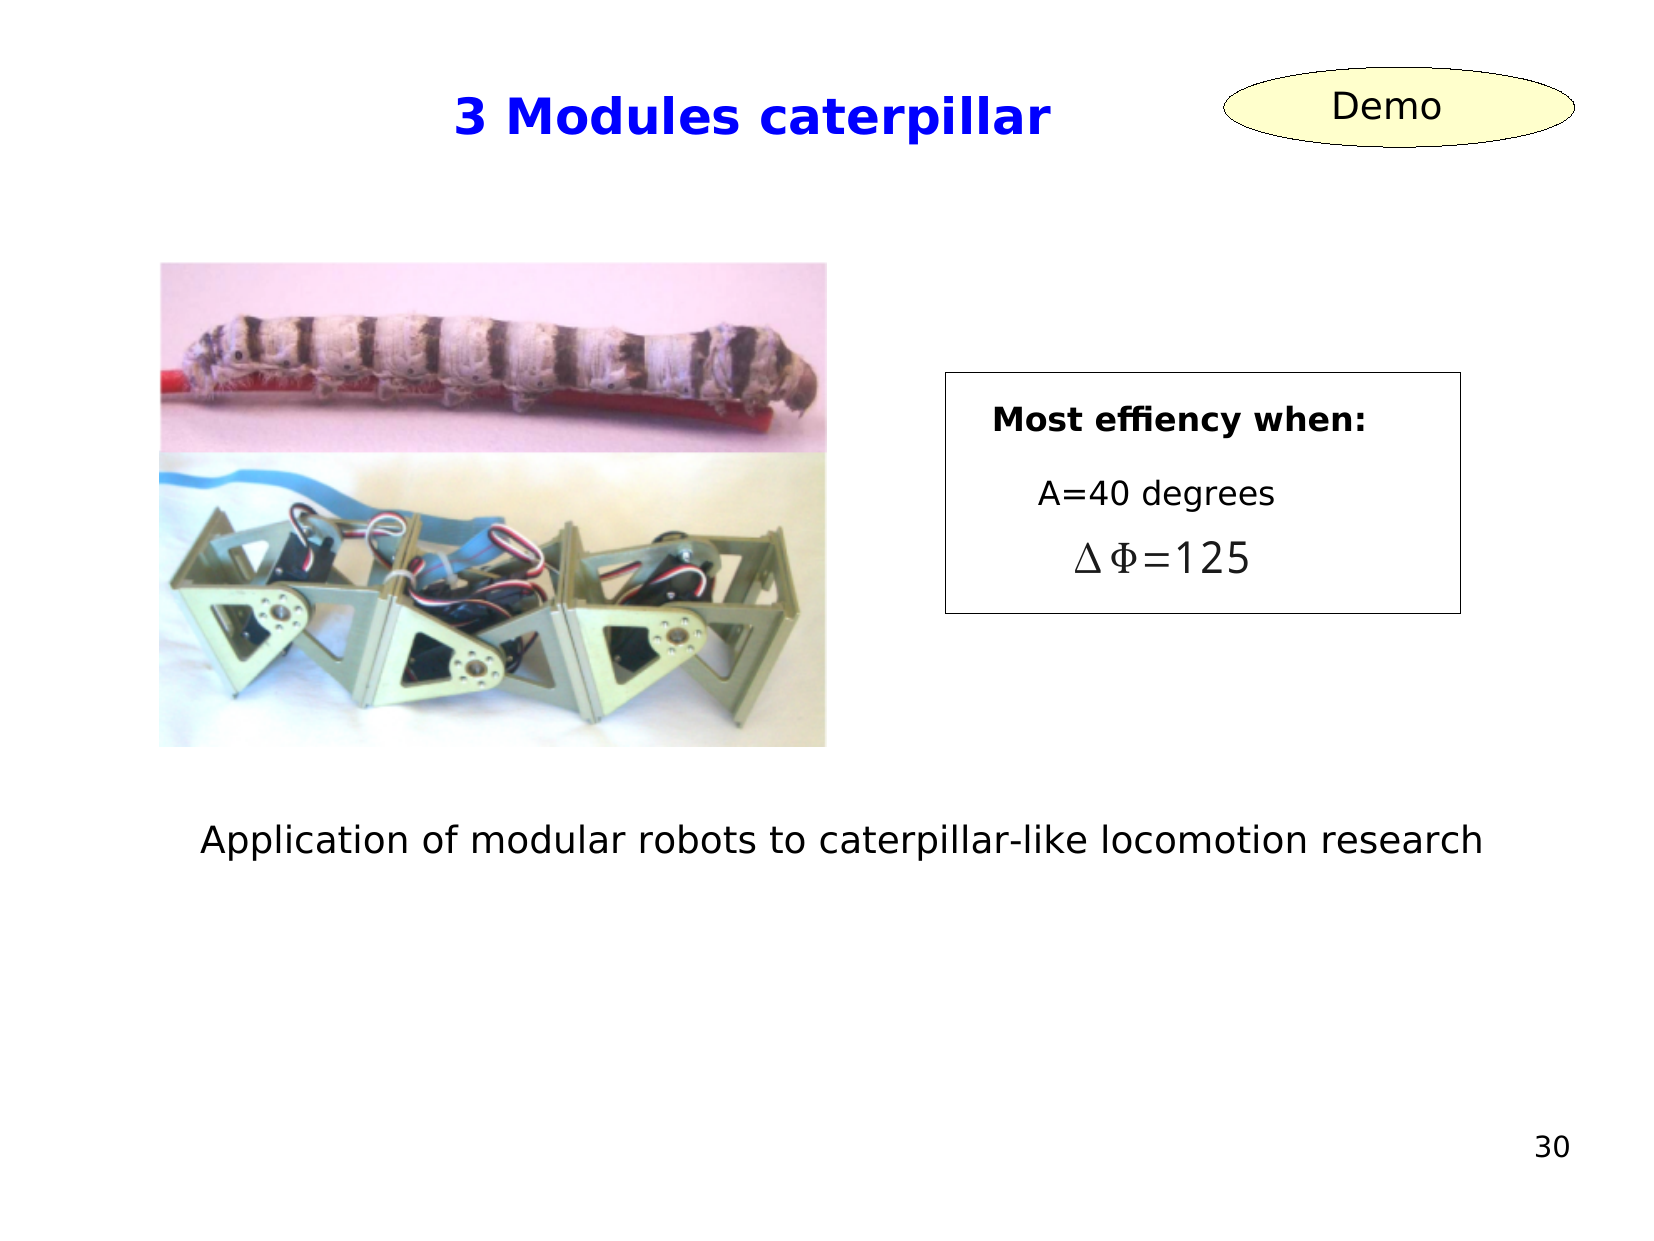

Demo
3 Modules caterpillar
Most effiency when:
 A=40 degrees
 Application of modular robots to caterpillar-like locomotion research
30